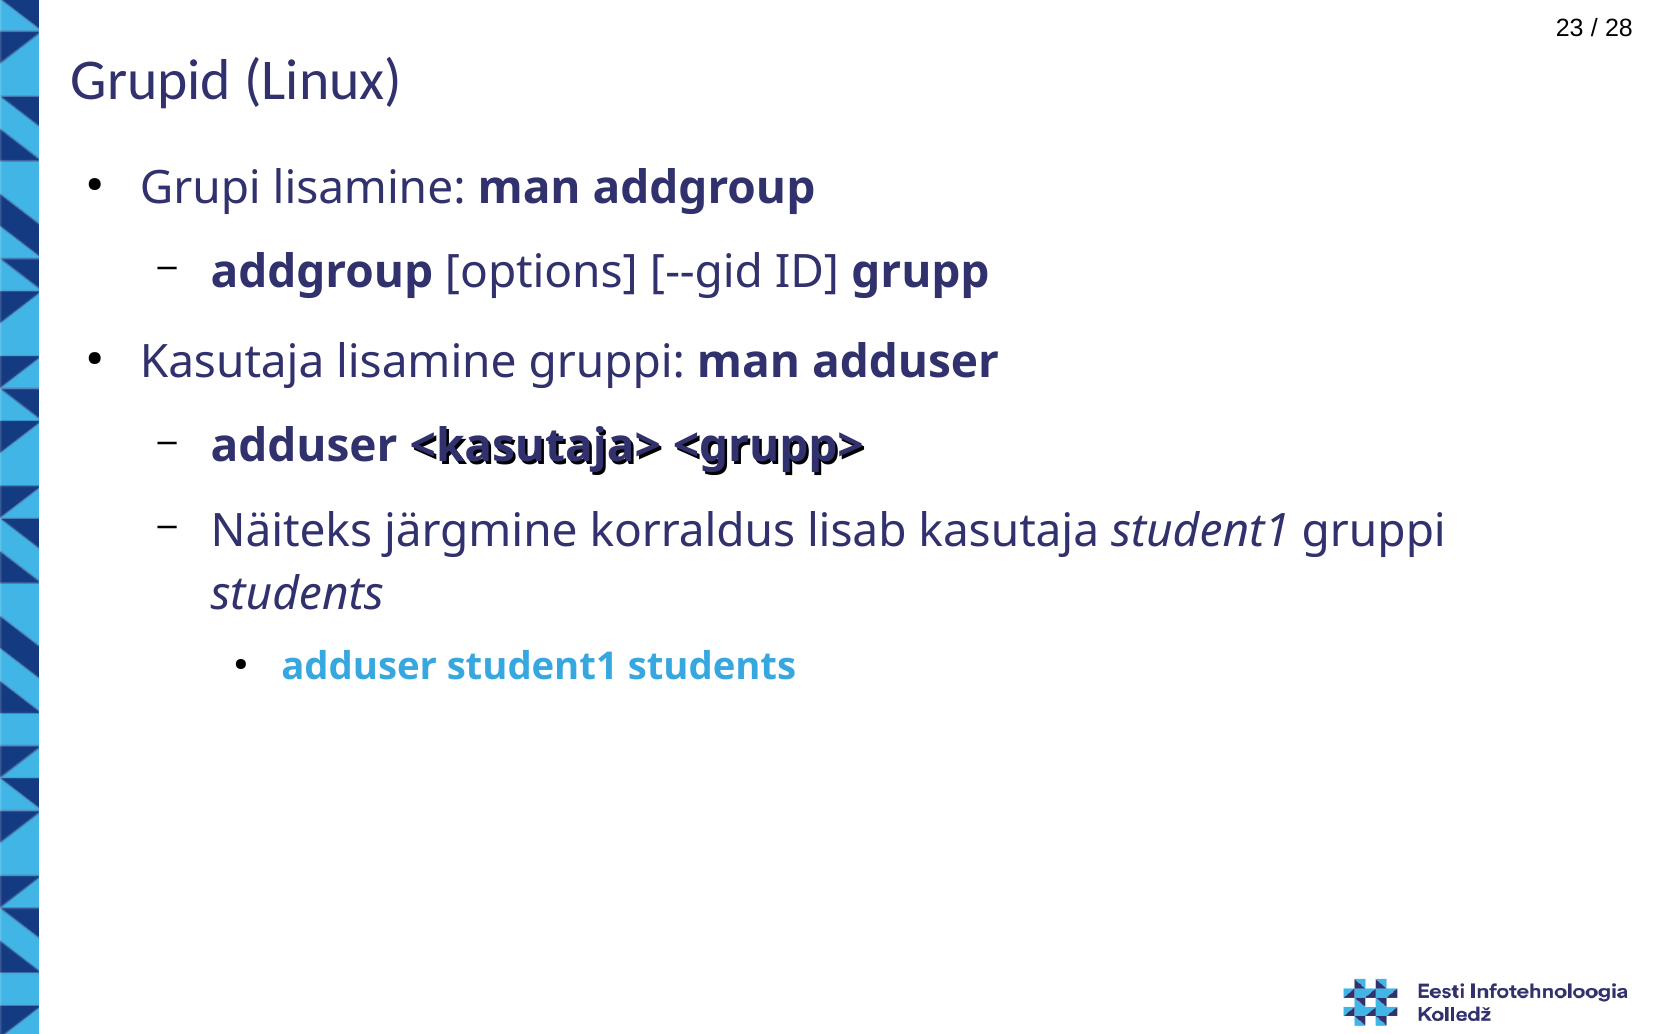

# Grupid (Linux)
Grupi lisamine: man addgroup
addgroup [options] [--gid ID] grupp
Kasutaja lisamine gruppi: man adduser
adduser <kasutaja> <grupp>
Näiteks järgmine korraldus lisab kasutaja student1 gruppi students
adduser student1 students